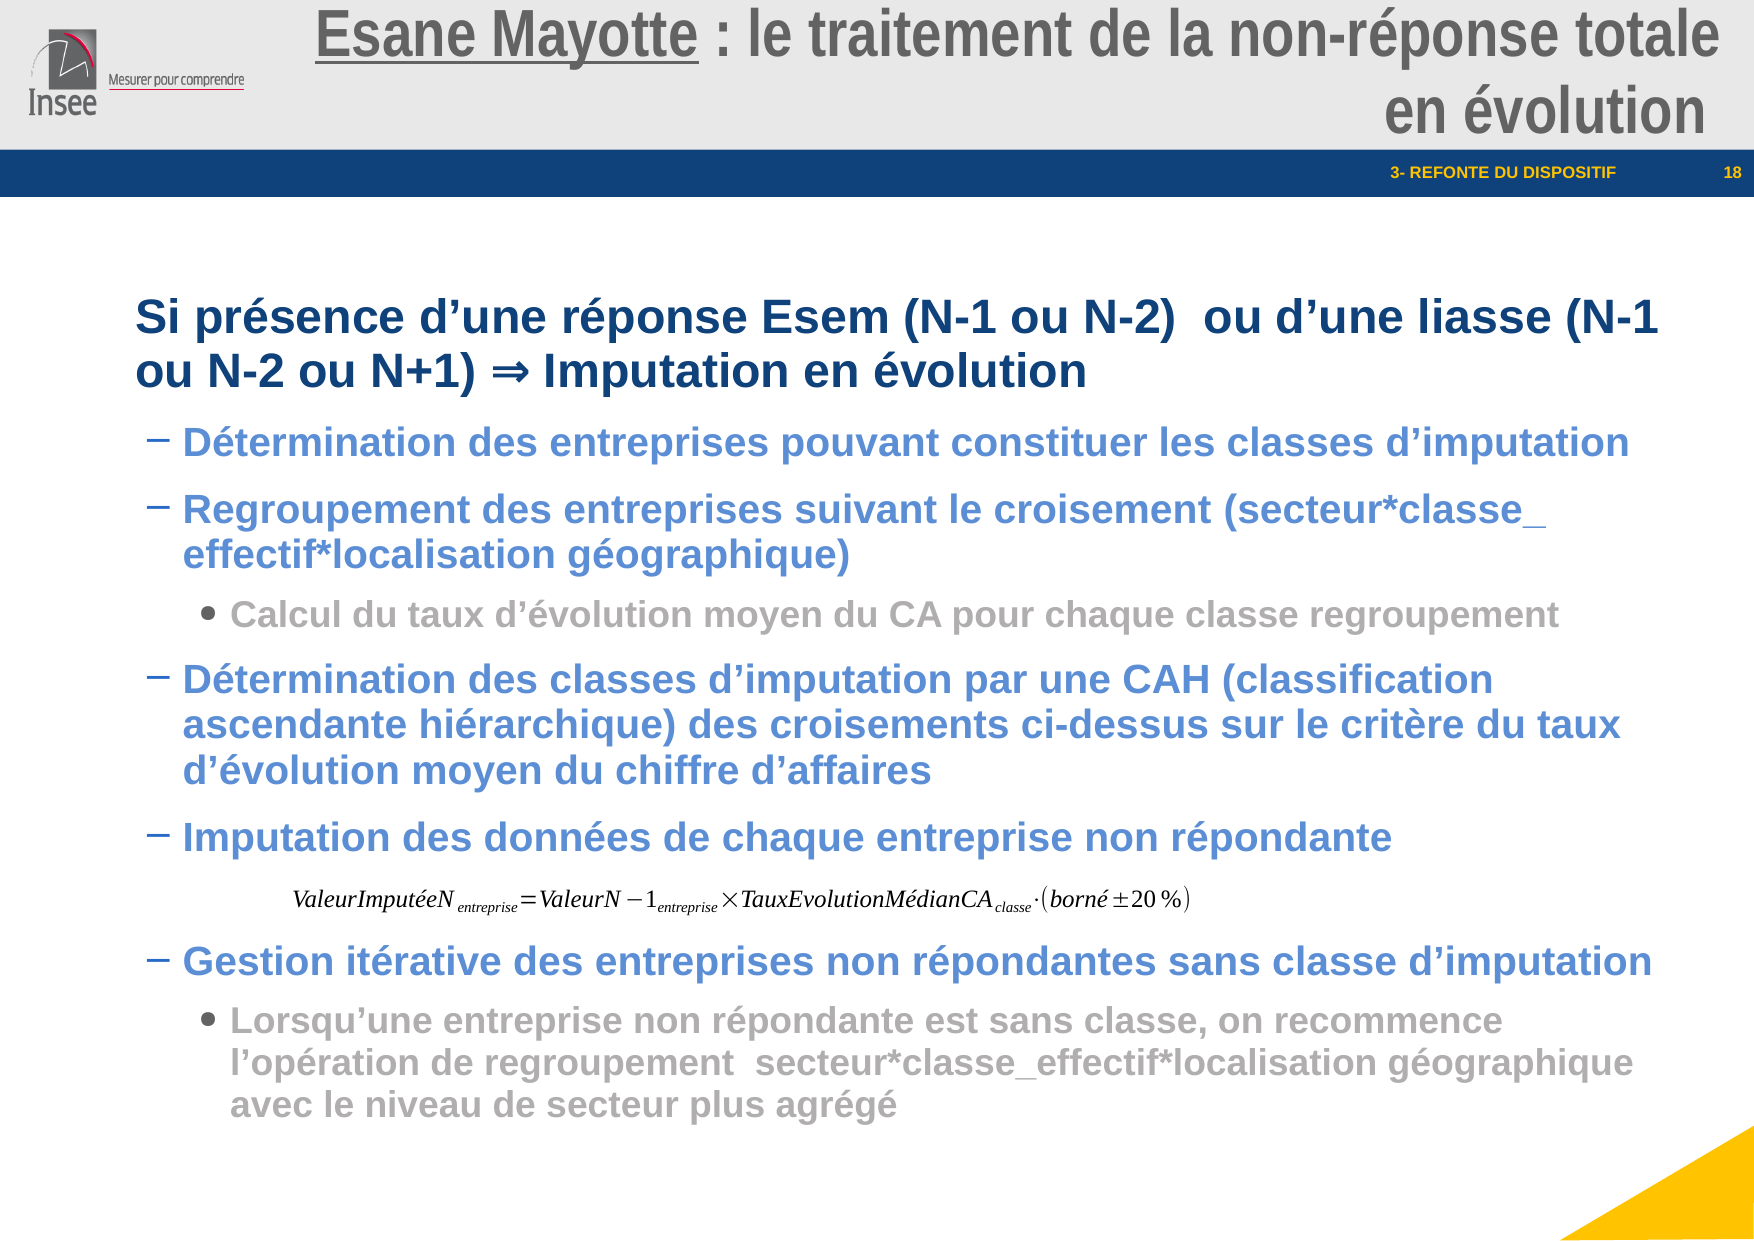

# Esane Mayotte : le traitement de la non-réponse totale en évolution
18
Si présence d’une réponse Esem (N-1 ou N-2) ou d’une liasse (N-1 ou N-2 ou N+1) ⇒ Imputation en évolution
Détermination des entreprises pouvant constituer les classes d’imputation
Regroupement des entreprises suivant le croisement (secteur*classe_ effectif*localisation géographique)
Calcul du taux d’évolution moyen du CA pour chaque classe regroupement
Détermination des classes d’imputation par une CAH (classification ascendante hiérarchique) des croisements ci-dessus sur le critère du taux d’évolution moyen du chiffre d’affaires
Imputation des données de chaque entreprise non répondante
Gestion itérative des entreprises non répondantes sans classe d’imputation
Lorsqu’une entreprise non répondante est sans classe, on recommence l’opération de regroupement secteur*classe_effectif*localisation géographique avec le niveau de secteur plus agrégé